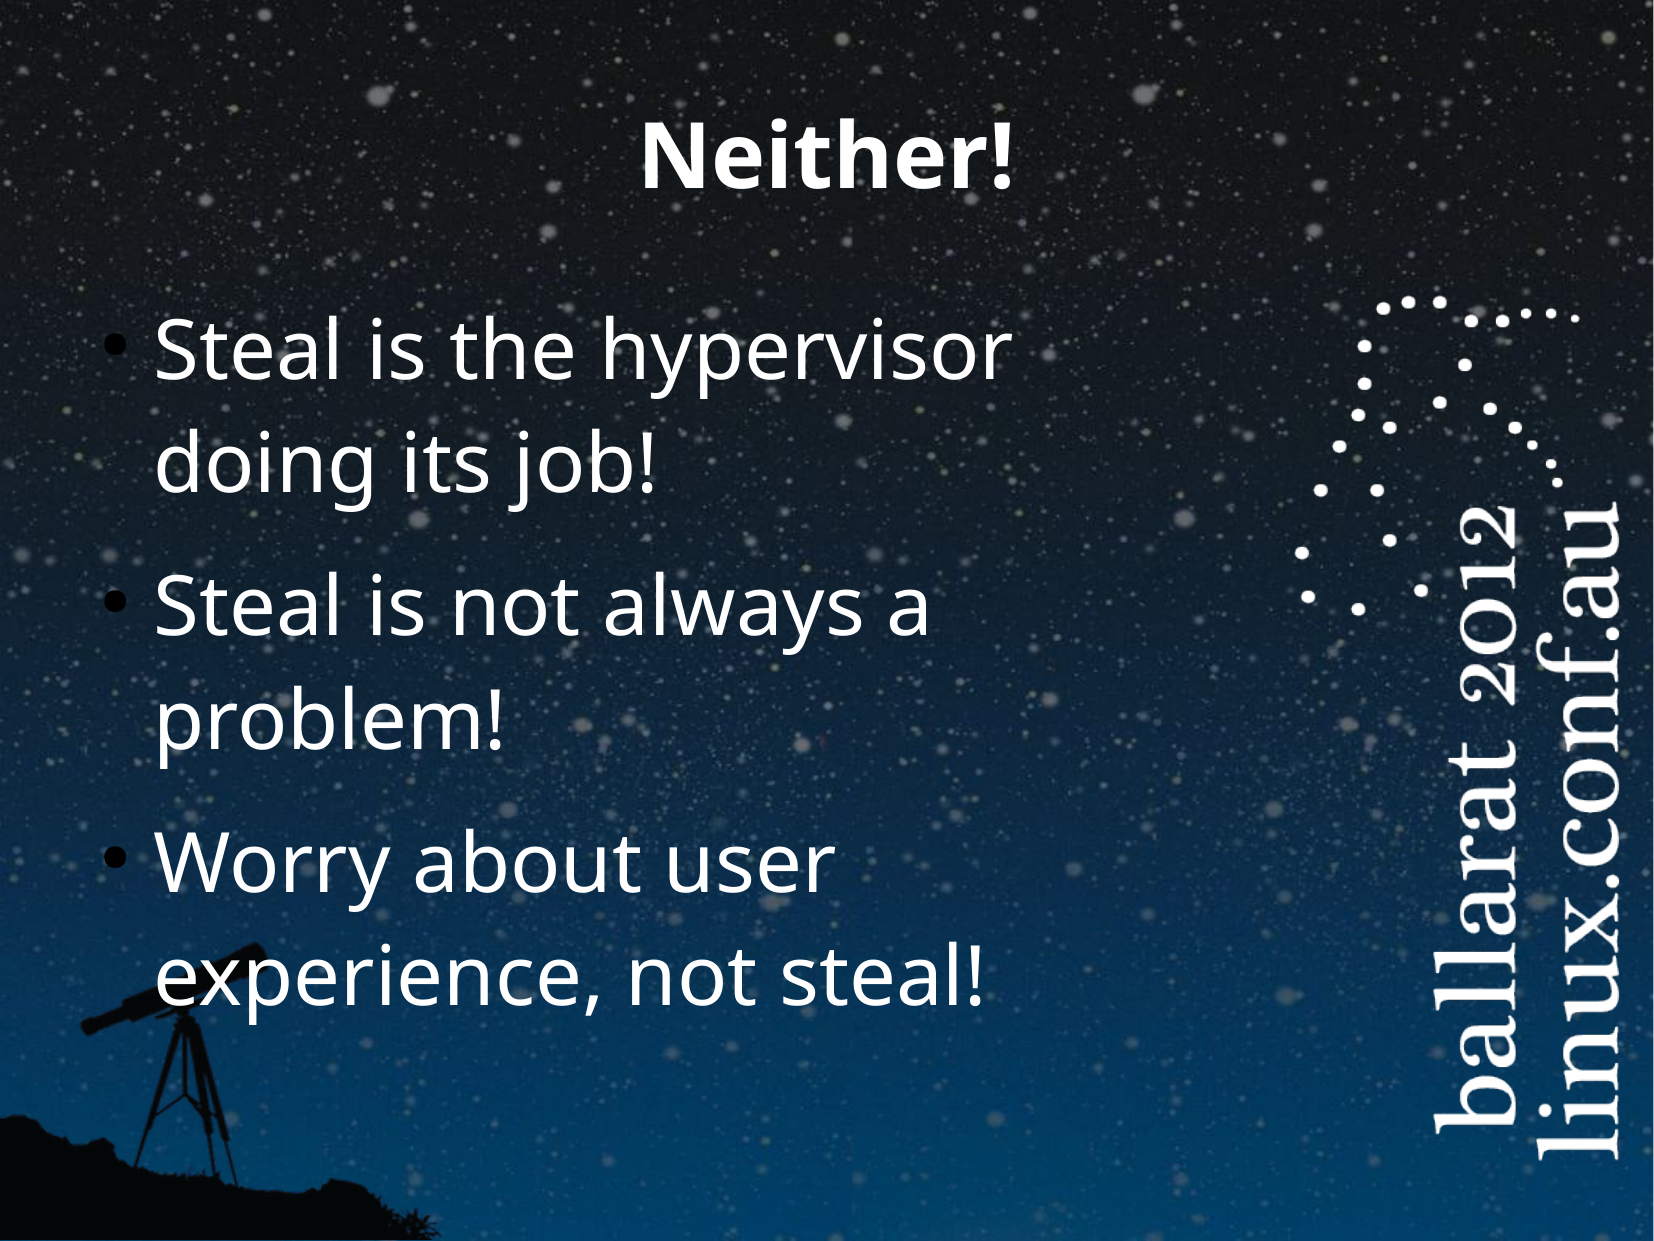

# Neither!
Steal is the hypervisor doing its job!
Steal is not always a problem!
Worry about user experience, not steal!